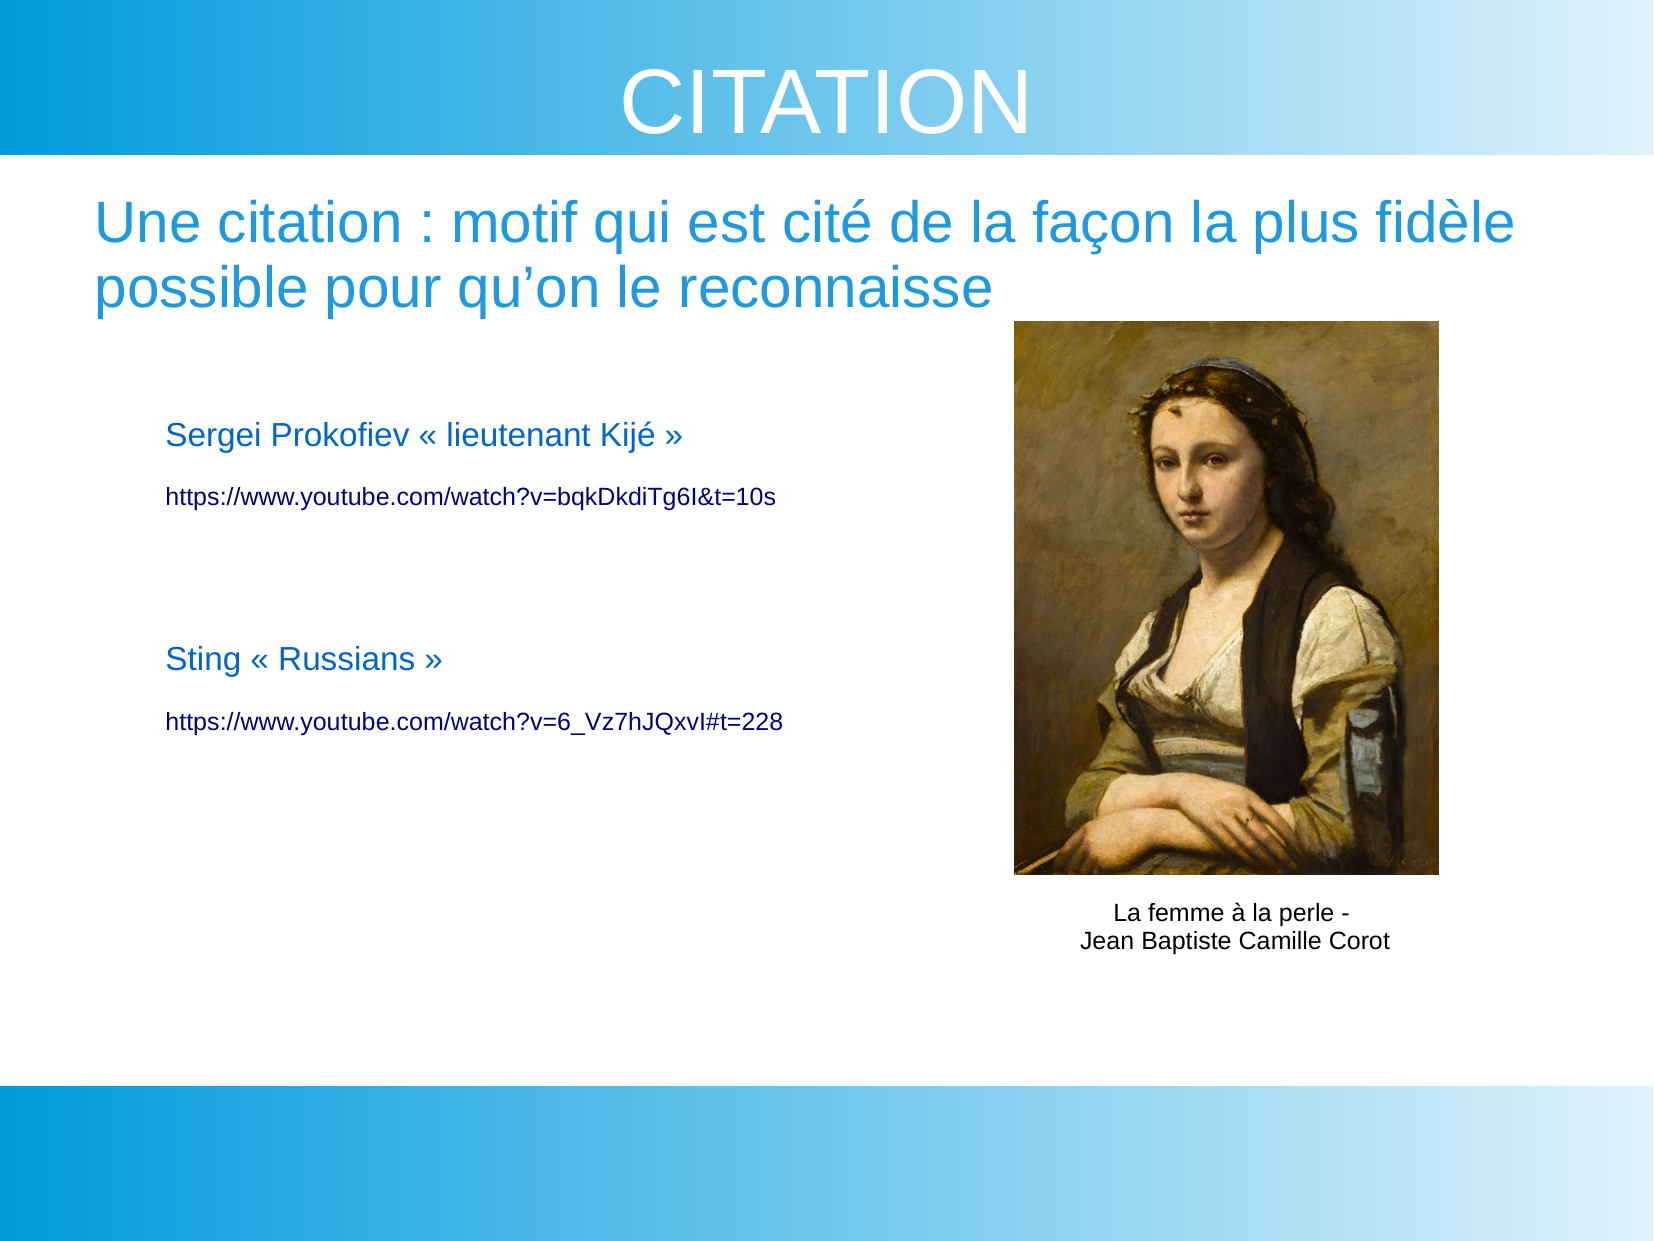

# CITATION
Une citation : motif qui est cité de la façon la plus fidèle possible pour qu’on le reconnaisse
Sergei Prokofiev « lieutenant Kijé »
https://www.youtube.com/watch?v=bqkDkdiTg6I&t=10s
Sting « Russians »
https://www.youtube.com/watch?v=6_Vz7hJQxvI#t=228
La femme à la perle -
Jean Baptiste Camille Corot